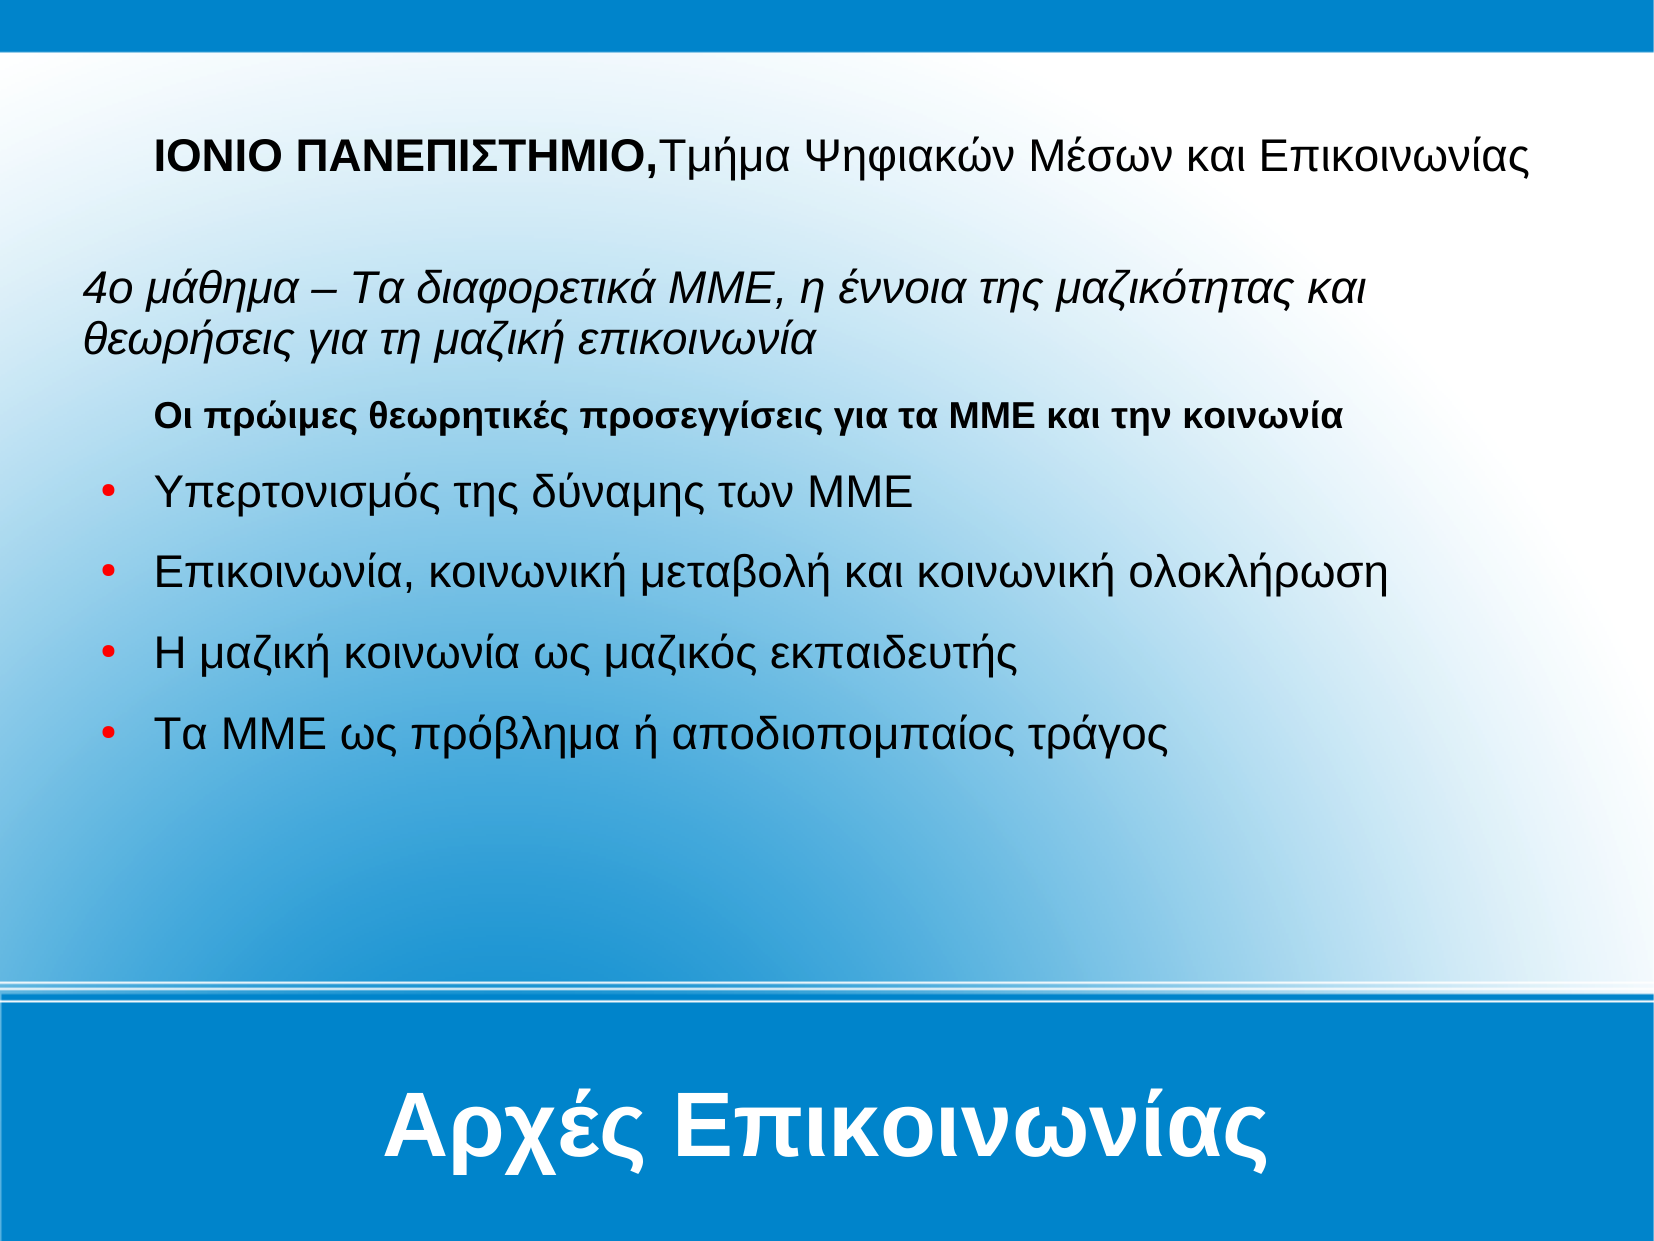

ΙΟΝΙΟ ΠΑΝΕΠΙΣΤΗΜΙΟ,Τμήμα Ψηφιακών Μέσων και Επικοινωνίας
4ο μάθημα – Τα διαφορετικά ΜΜΕ, η έννοια της μαζικότητας και θεωρήσεις για τη μαζική επικοινωνία
Οι πρώιμες θεωρητικές προσεγγίσεις για τα ΜΜΕ και την κοινωνία
Υπερτονισμός της δύναμης των ΜΜΕ
Επικοινωνία, κοινωνική μεταβολή και κοινωνική ολοκλήρωση
Η μαζική κοινωνία ως μαζικός εκπαιδευτής
Τα ΜΜΕ ως πρόβλημα ή αποδιοπομπαίος τράγος
# Αρχές Επικοινωνίας